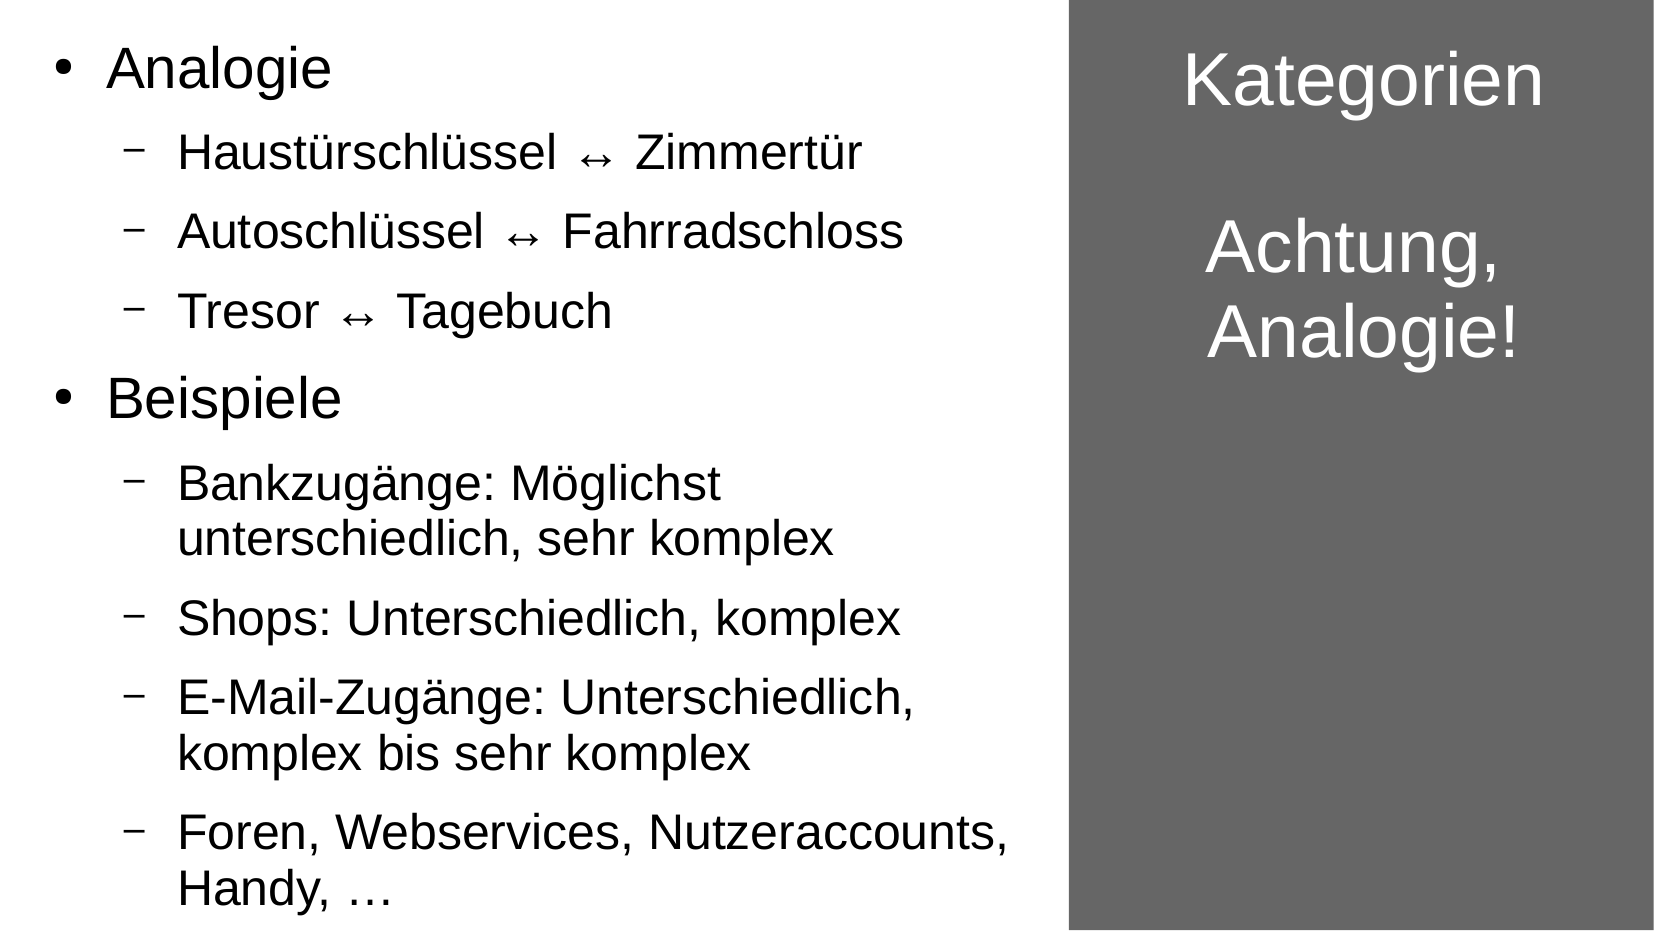

Analogie
Haustürschlüssel ↔ Zimmertür
Autoschlüssel ↔ Fahrradschloss
Tresor ↔ Tagebuch
# Kategorien Achtung, Analogie!
Beispiele
Bankzugänge: Möglichst unterschiedlich, sehr komplex
Shops: Unterschiedlich, komplex
E-Mail-Zugänge: Unterschiedlich, komplex bis sehr komplex
Foren, Webservices, Nutzeraccounts, Handy, …